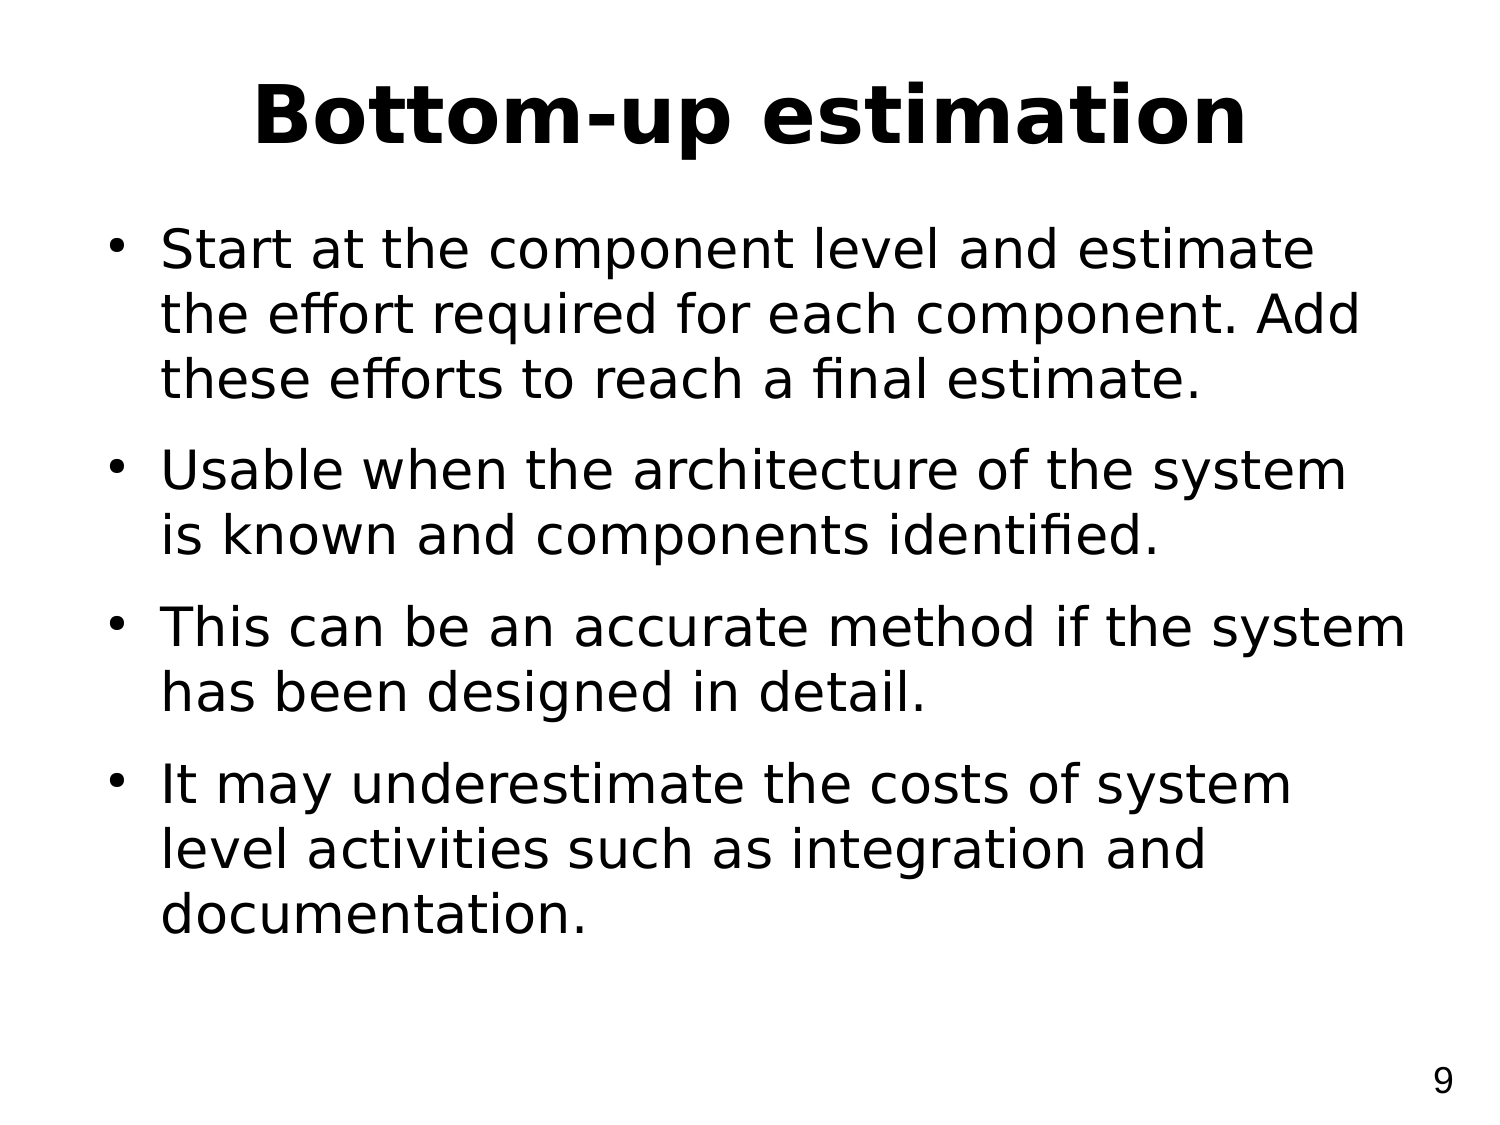

# Bottom-up estimation
Start at the component level and estimate the effort required for each component. Add these efforts to reach a final estimate.
Usable when the architecture of the system is known and components identified.
This can be an accurate method if the system has been designed in detail.
It may underestimate the costs of system level activities such as integration and documentation.